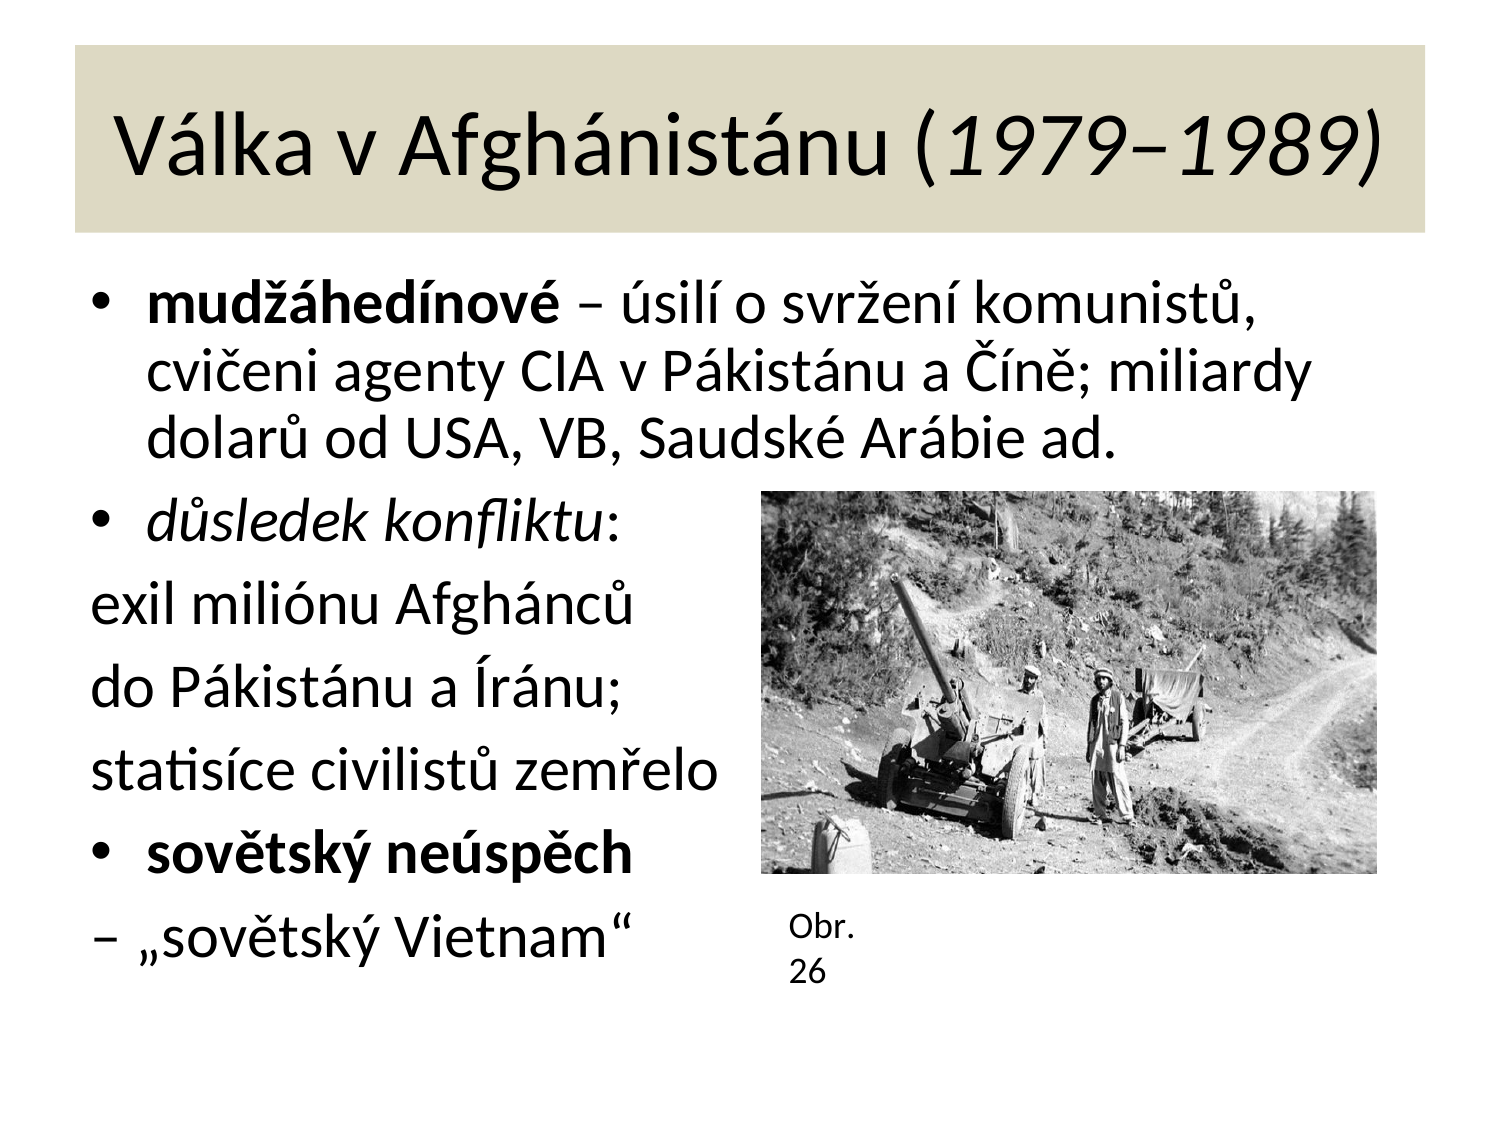

# Válka v Afghánistánu (1979–1989)
mudžáhedínové – úsilí o svržení komunistů, cvičeni agenty CIA v Pákistánu a Číně; miliardy dolarů od USA, VB, Saudské Arábie ad.
důsledek konfliktu:
exil miliónu Afghánců
do Pákistánu a Íránu;
statisíce civilistů zemřelo
sovětský neúspěch
– „sovětský Vietnam“
Obr. 26